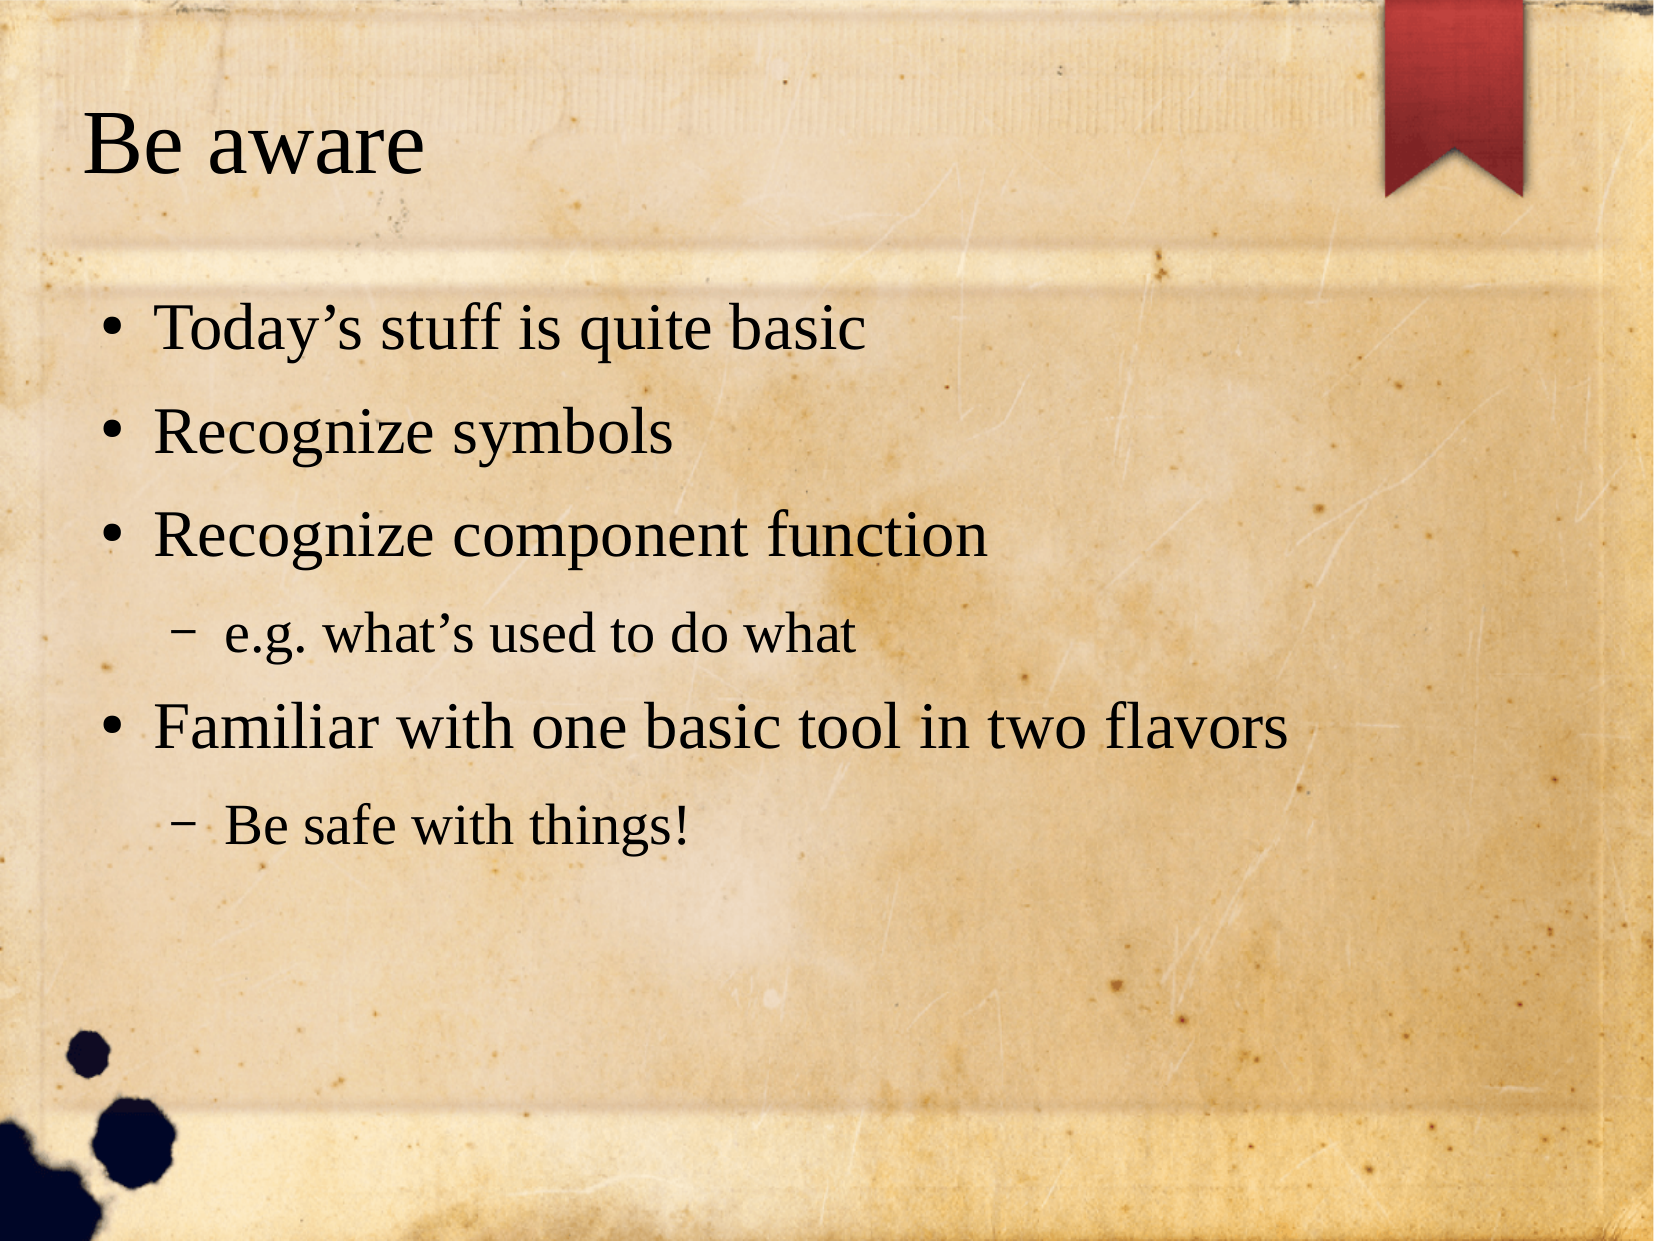

# Be aware
Today’s stuff is quite basic
Recognize symbols
Recognize component function
e.g. what’s used to do what
Familiar with one basic tool in two flavors
Be safe with things!